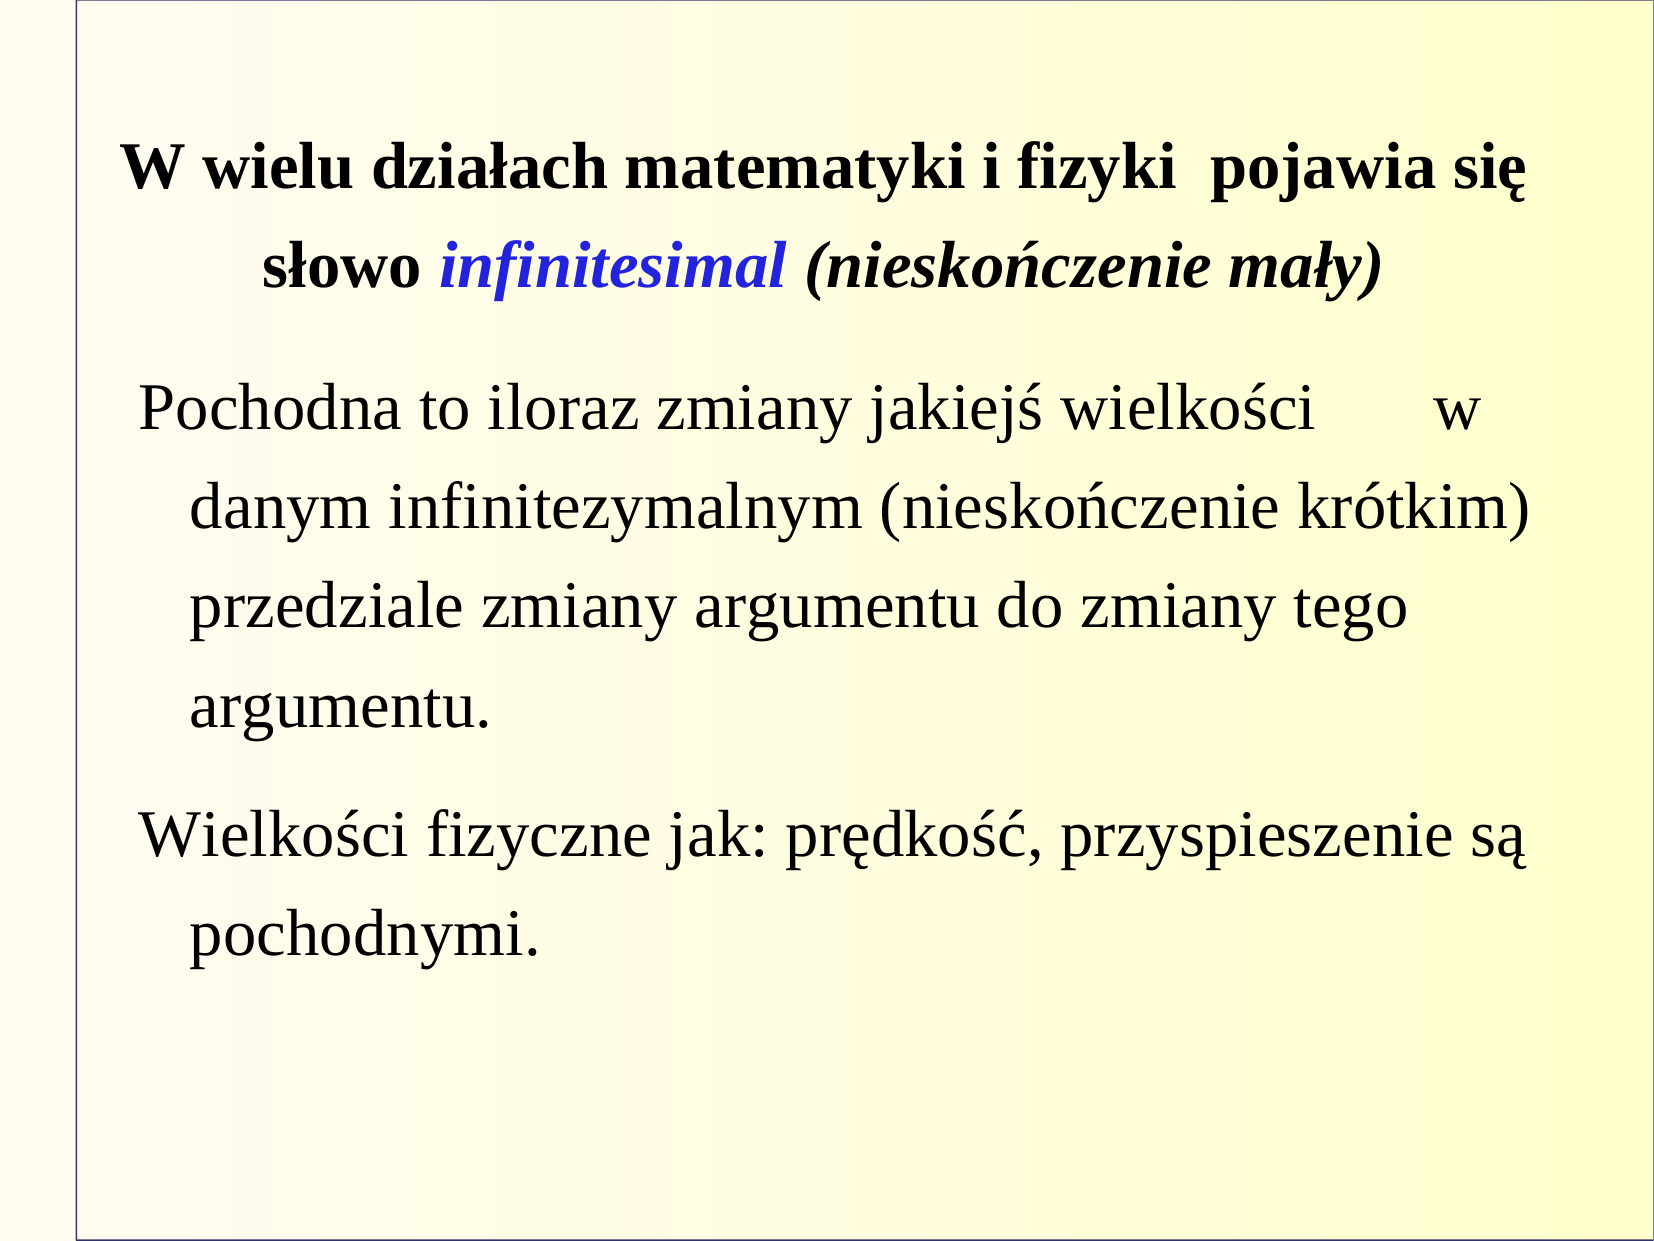

# W wielu działach matematyki i fizyki pojawia się słowo infinitesimal (nieskończenie mały)
Pochodna to iloraz zmiany jakiejś wielkości w danym infinitezymalnym (nieskończenie krótkim) przedziale zmiany argumentu do zmiany tego argumentu.
Wielkości fizyczne jak: prędkość, przyspieszenie są pochodnymi.